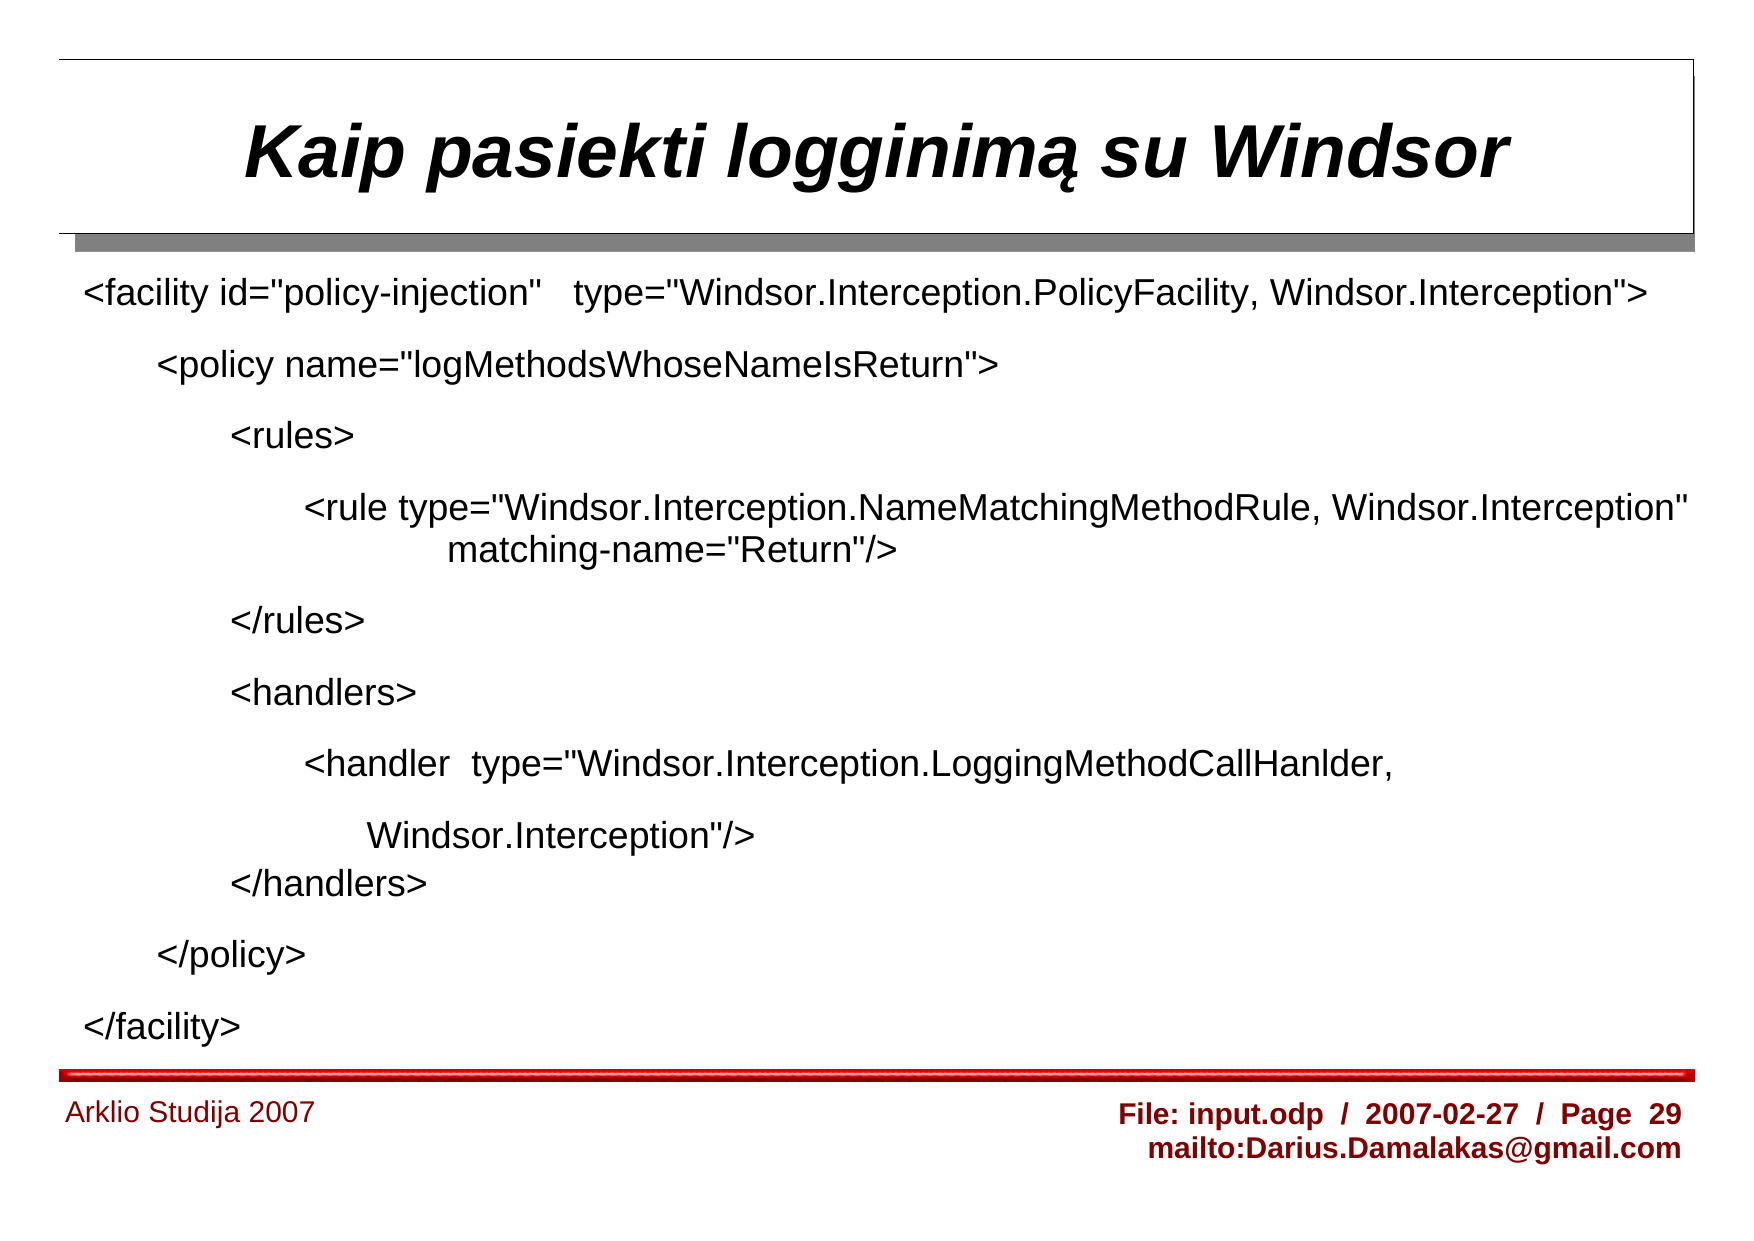

# Kaip pasiekti logginimą su Windsor
<facility id="policy-injection" type="Windsor.Interception.PolicyFacility, Windsor.Interception">
 <policy name="logMethodsWhoseNameIsReturn">
 <rules>
 <rule type="Windsor.Interception.NameMatchingMethodRule, Windsor.Interception" matching-name="Return"/>
 </rules>
 <handlers>
 <handler type="Windsor.Interception.LoggingMethodCallHanlder,
Windsor.Interception"/>
 </handlers>
 </policy>
</facility>